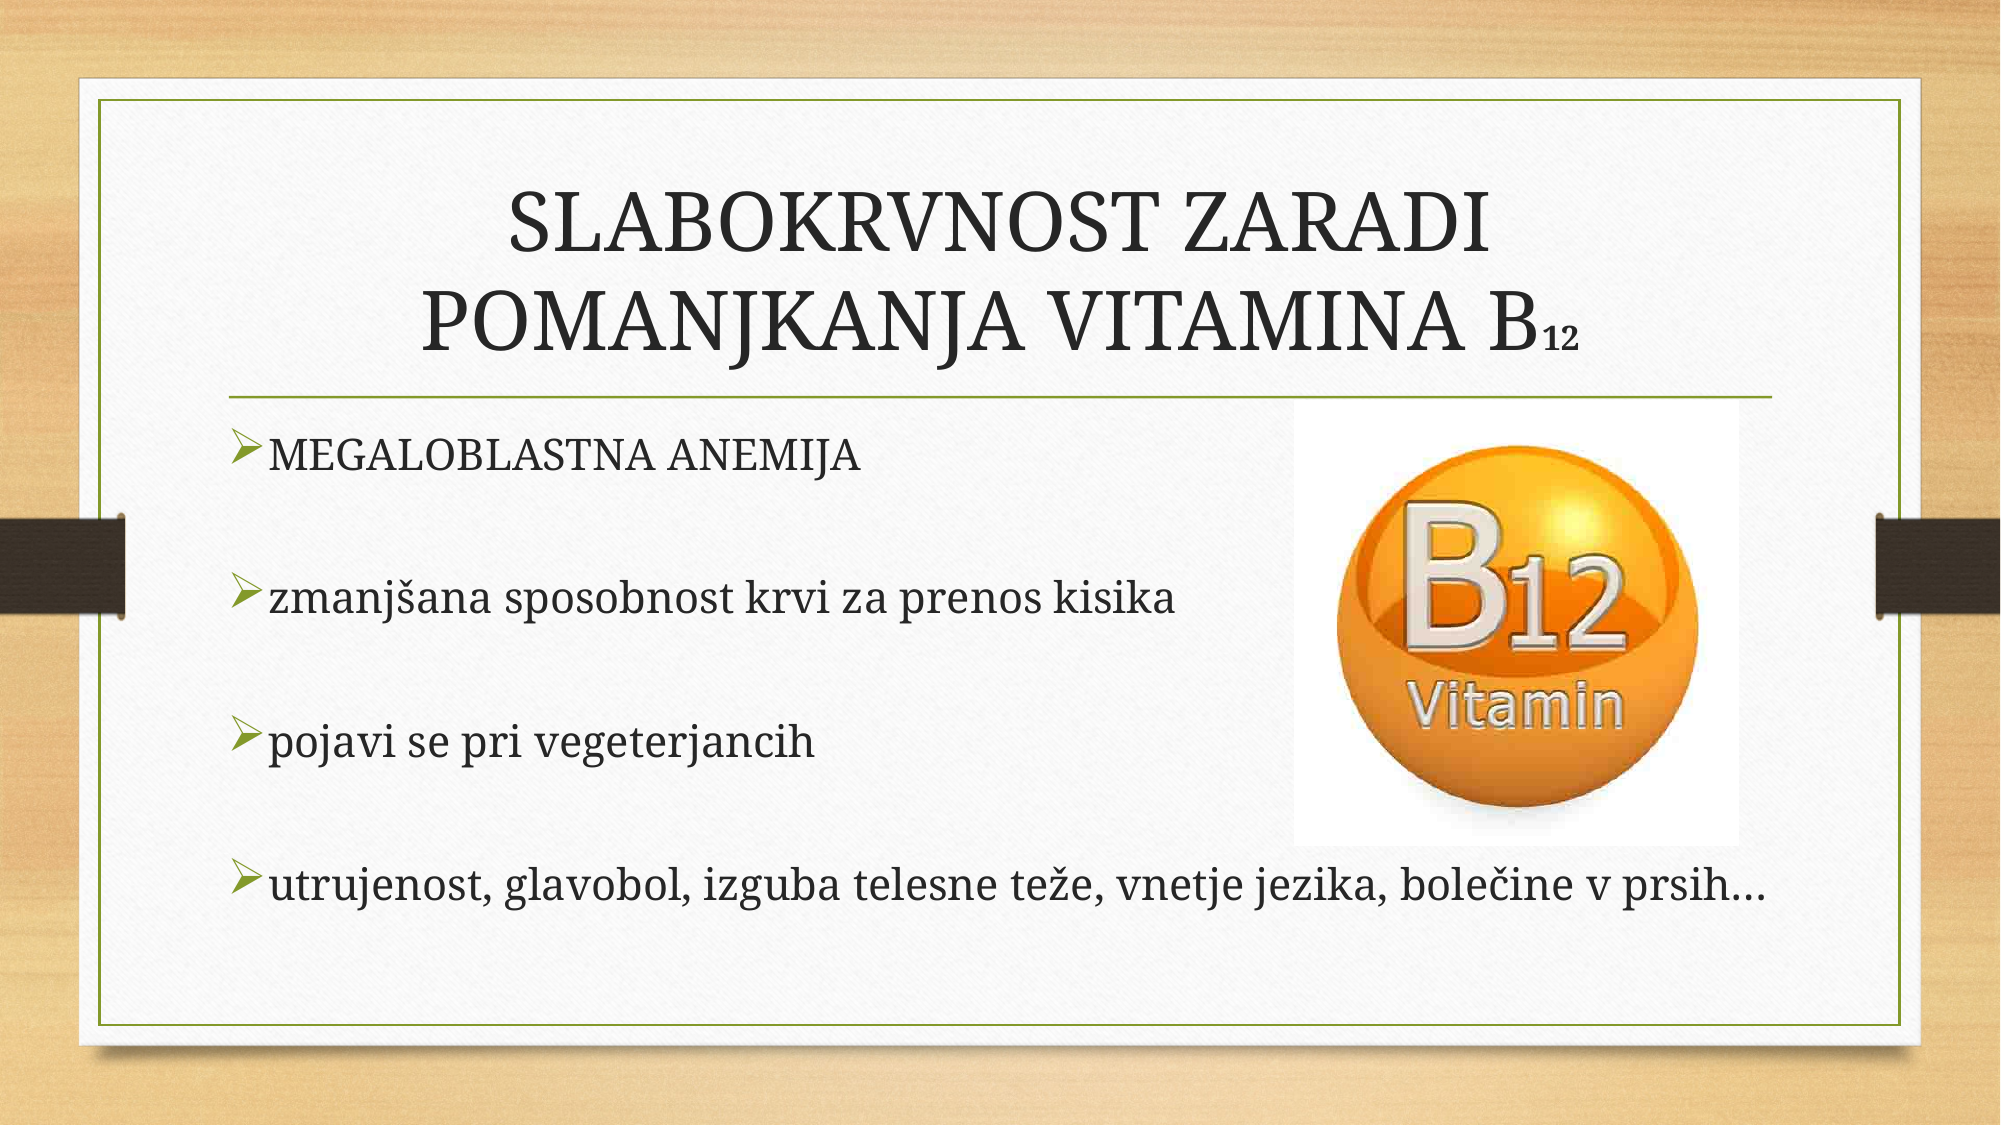

# SLABOKRVNOST ZARADI POMANJKANJA VITAMINA B12
MEGALOBLASTNA ANEMIJA
zmanjšana sposobnost krvi za prenos kisika
pojavi se pri vegeterjancih
utrujenost, glavobol, izguba telesne teže, vnetje jezika, bolečine v prsih…